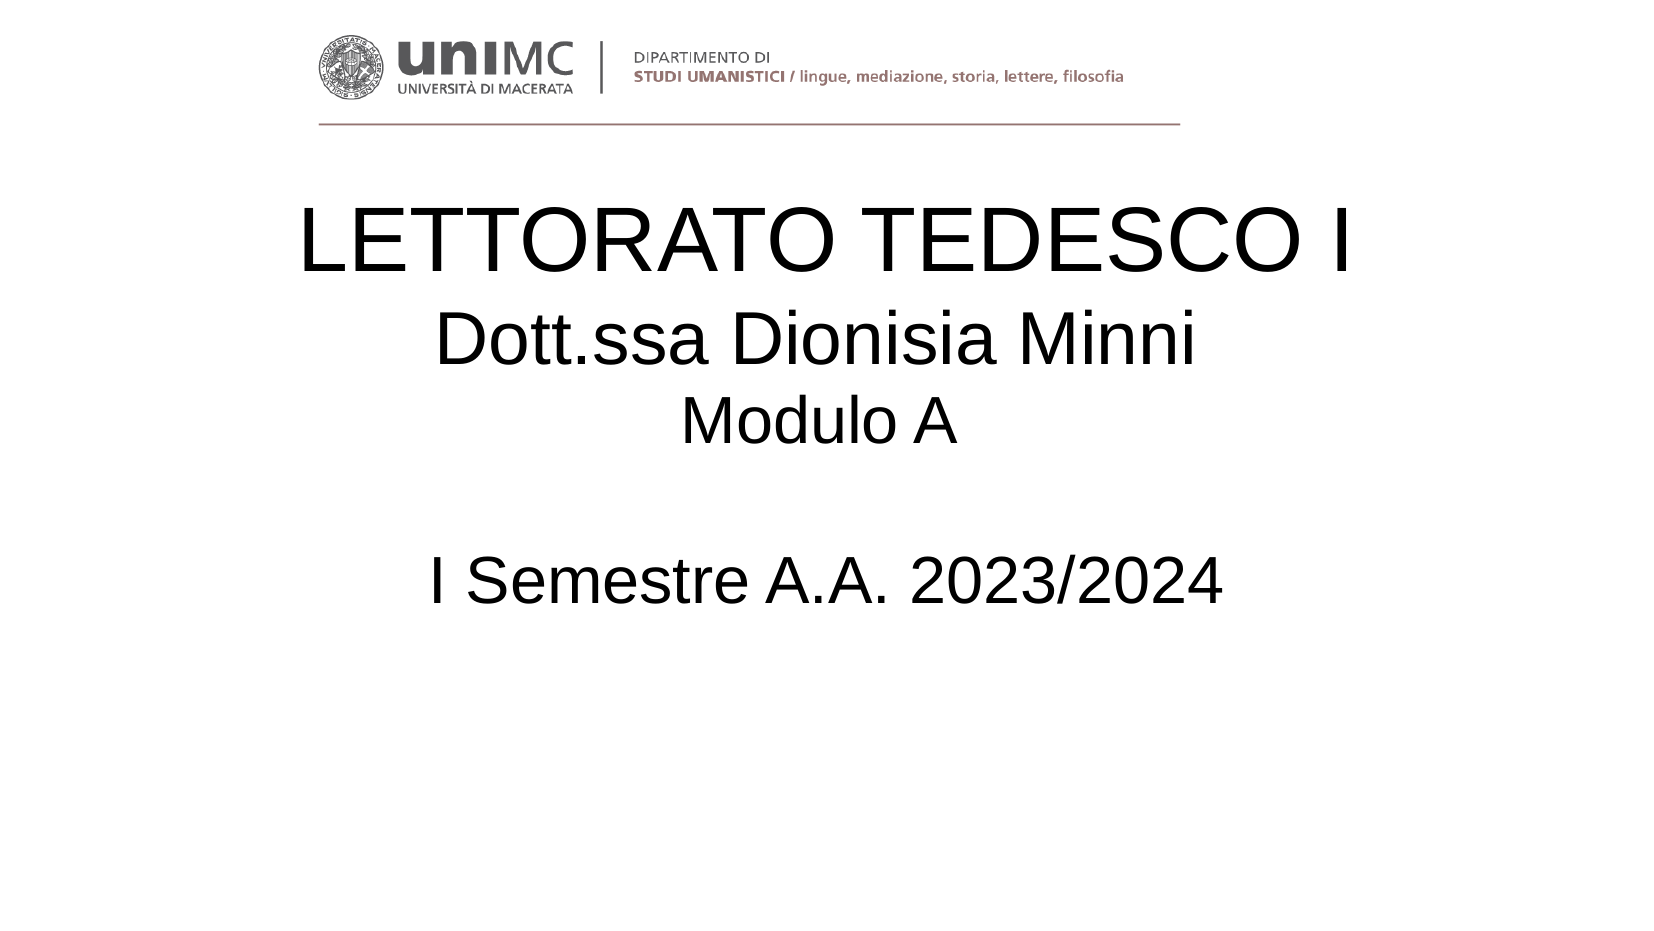

# LETTORATO TEDESCO I Dott.ssa Dionisia Minni
Modulo A
I Semestre A.A. 2023/2024